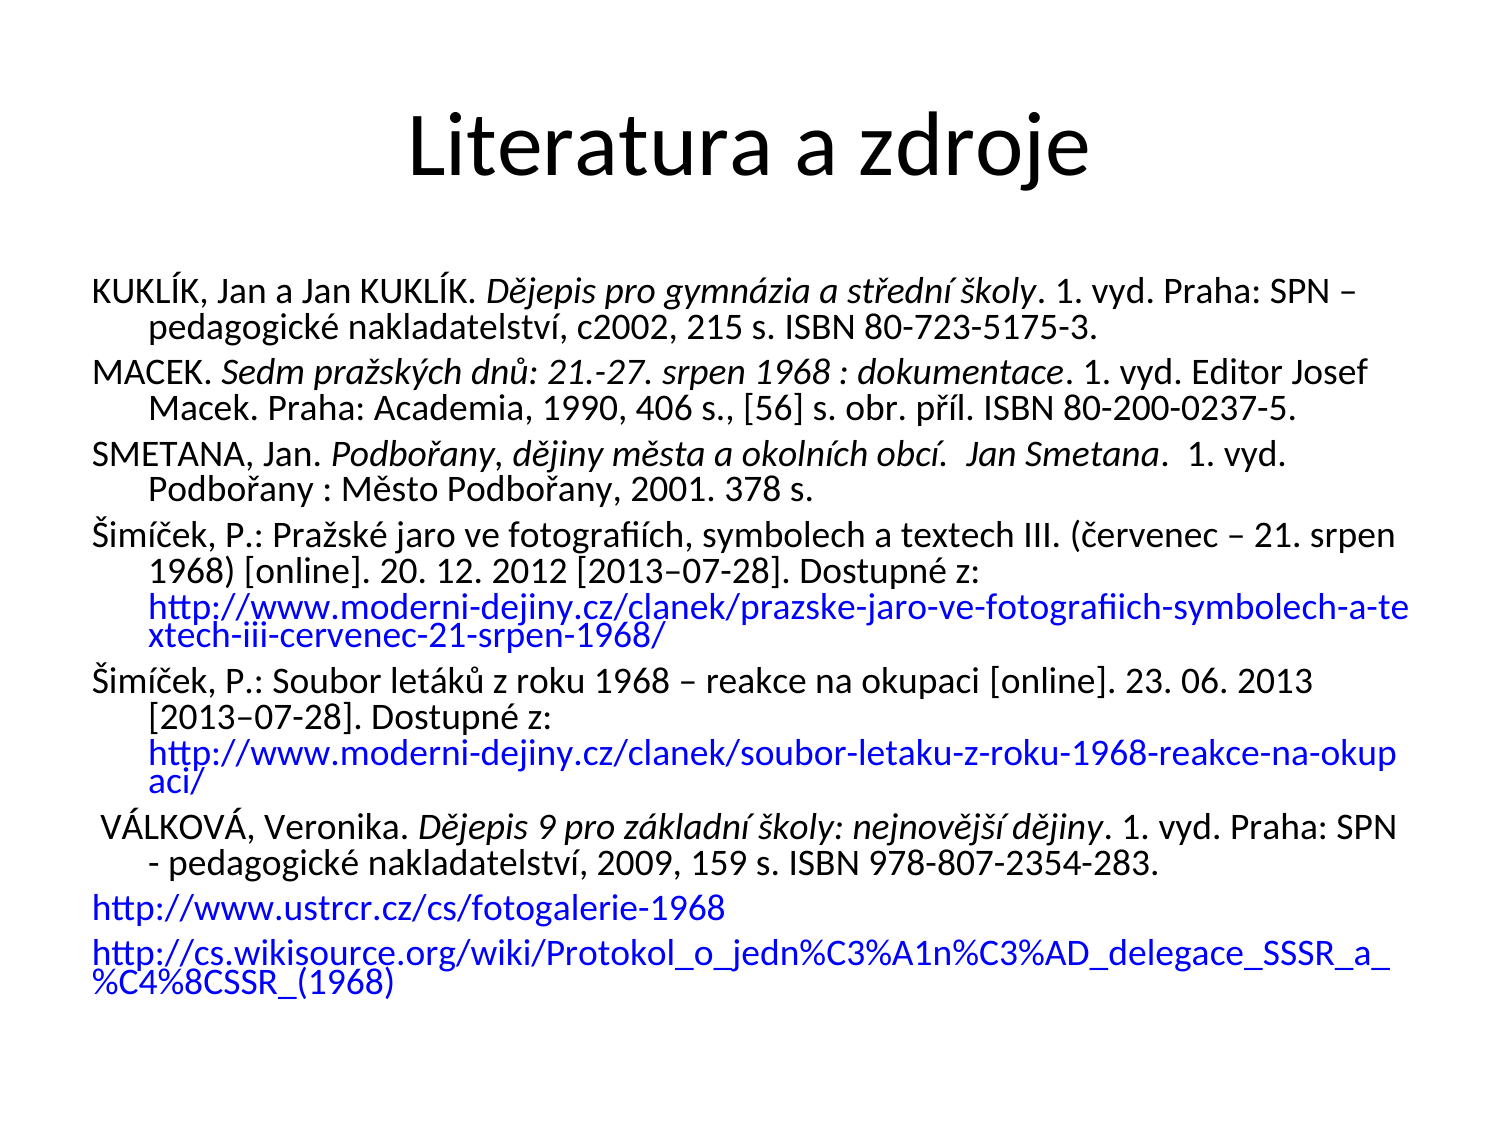

# Literatura a zdroje
KUKLÍK, Jan a Jan KUKLÍK. Dějepis pro gymnázia a střední školy. 1. vyd. Praha: SPN – pedagogické nakladatelství, c2002, 215 s. ISBN 80-723-5175-3.
MACEK. Sedm pražských dnů: 21.-27. srpen 1968 : dokumentace. 1. vyd. Editor Josef Macek. Praha: Academia, 1990, 406 s., [56] s. obr. příl. ISBN 80-200-0237-5.
SMETANA, Jan. Podbořany, dějiny města a okolních obcí.  Jan Smetana.  1. vyd. Podbořany : Město Podbořany, 2001. 378 s.
Šimíček, P.: Pražské jaro ve fotografiích, symbolech a textech III. (červenec – 21. srpen 1968) [online]. 20. 12. 2012 [2013–07-28]. Dostupné z: http://www.moderni-dejiny.cz/clanek/prazske-jaro-ve-fotografiich-symbolech-a-textech-iii-cervenec-21-srpen-1968/
Šimíček, P.: Soubor letáků z roku 1968 – reakce na okupaci [online]. 23. 06. 2013 [2013–07-28]. Dostupné z: http://www.moderni-dejiny.cz/clanek/soubor-letaku-z-roku-1968-reakce-na-okupaci/
 VÁLKOVÁ, Veronika. Dějepis 9 pro základní školy: nejnovější dějiny. 1. vyd. Praha: SPN - pedagogické nakladatelství, 2009, 159 s. ISBN 978-807-2354-283.
http://www.ustrcr.cz/cs/fotogalerie-1968
http://cs.wikisource.org/wiki/Protokol_o_jedn%C3%A1n%C3%AD_delegace_SSSR_a_%C4%8CSSR_(1968)